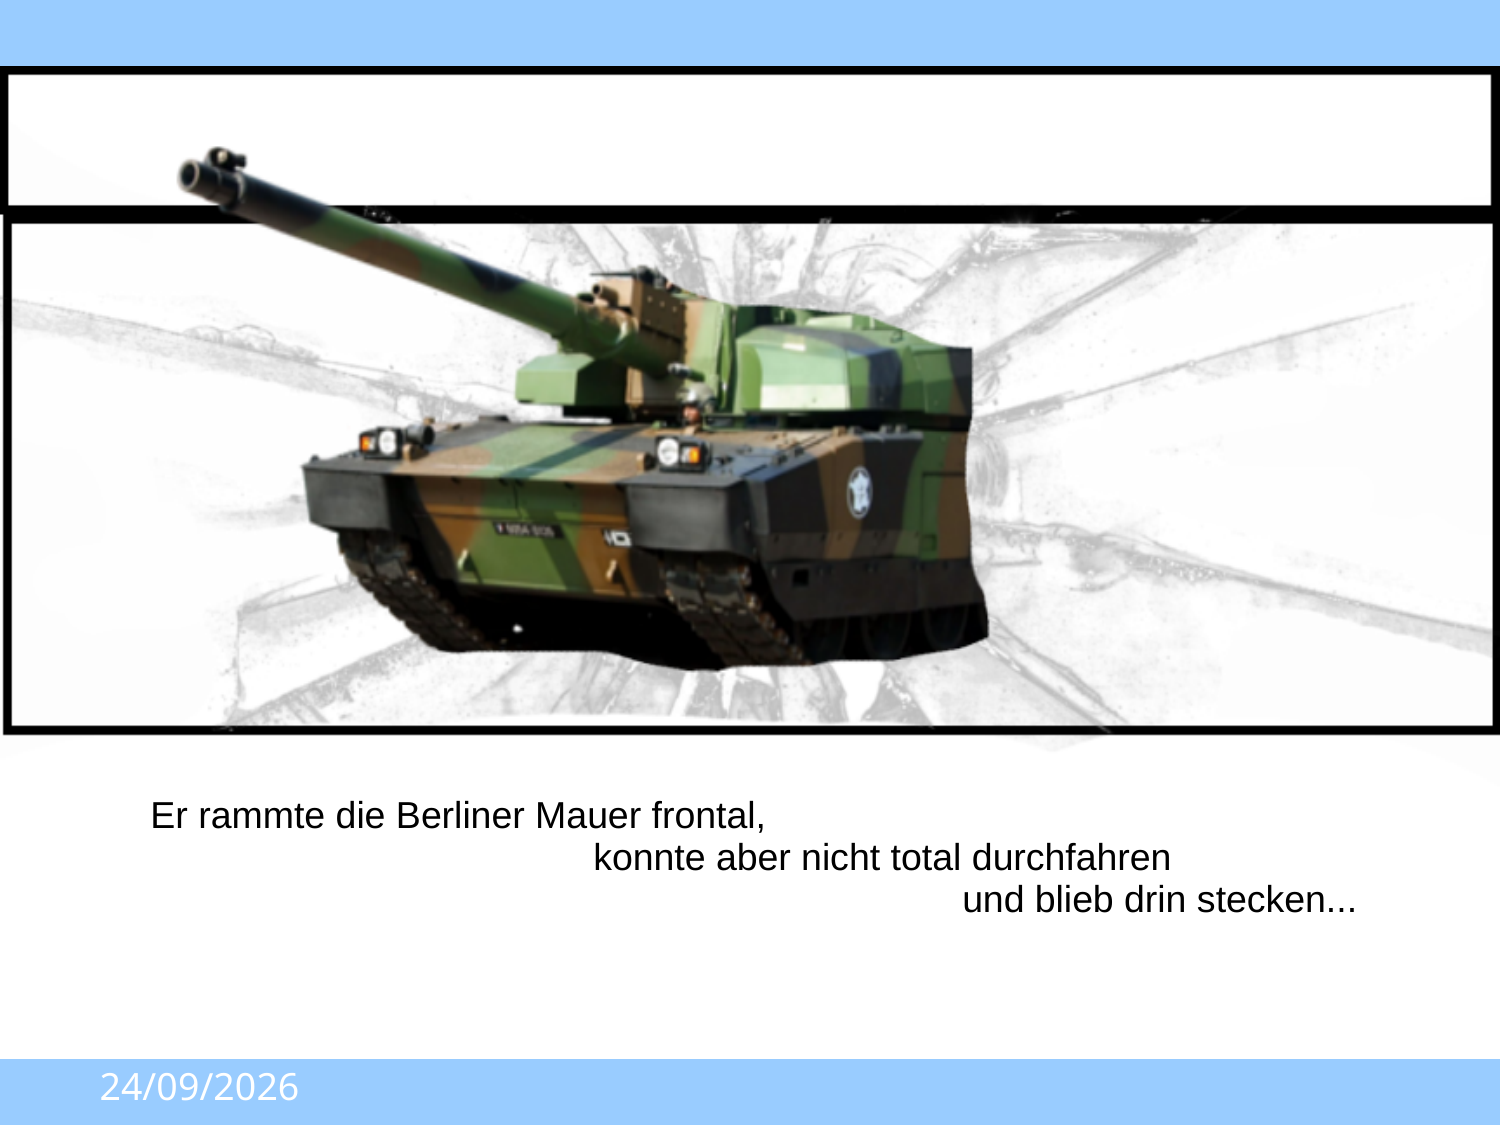

Er rammte die Berliner Mauer frontal,
						konnte aber nicht total durchfahren
											und blieb drin stecken...